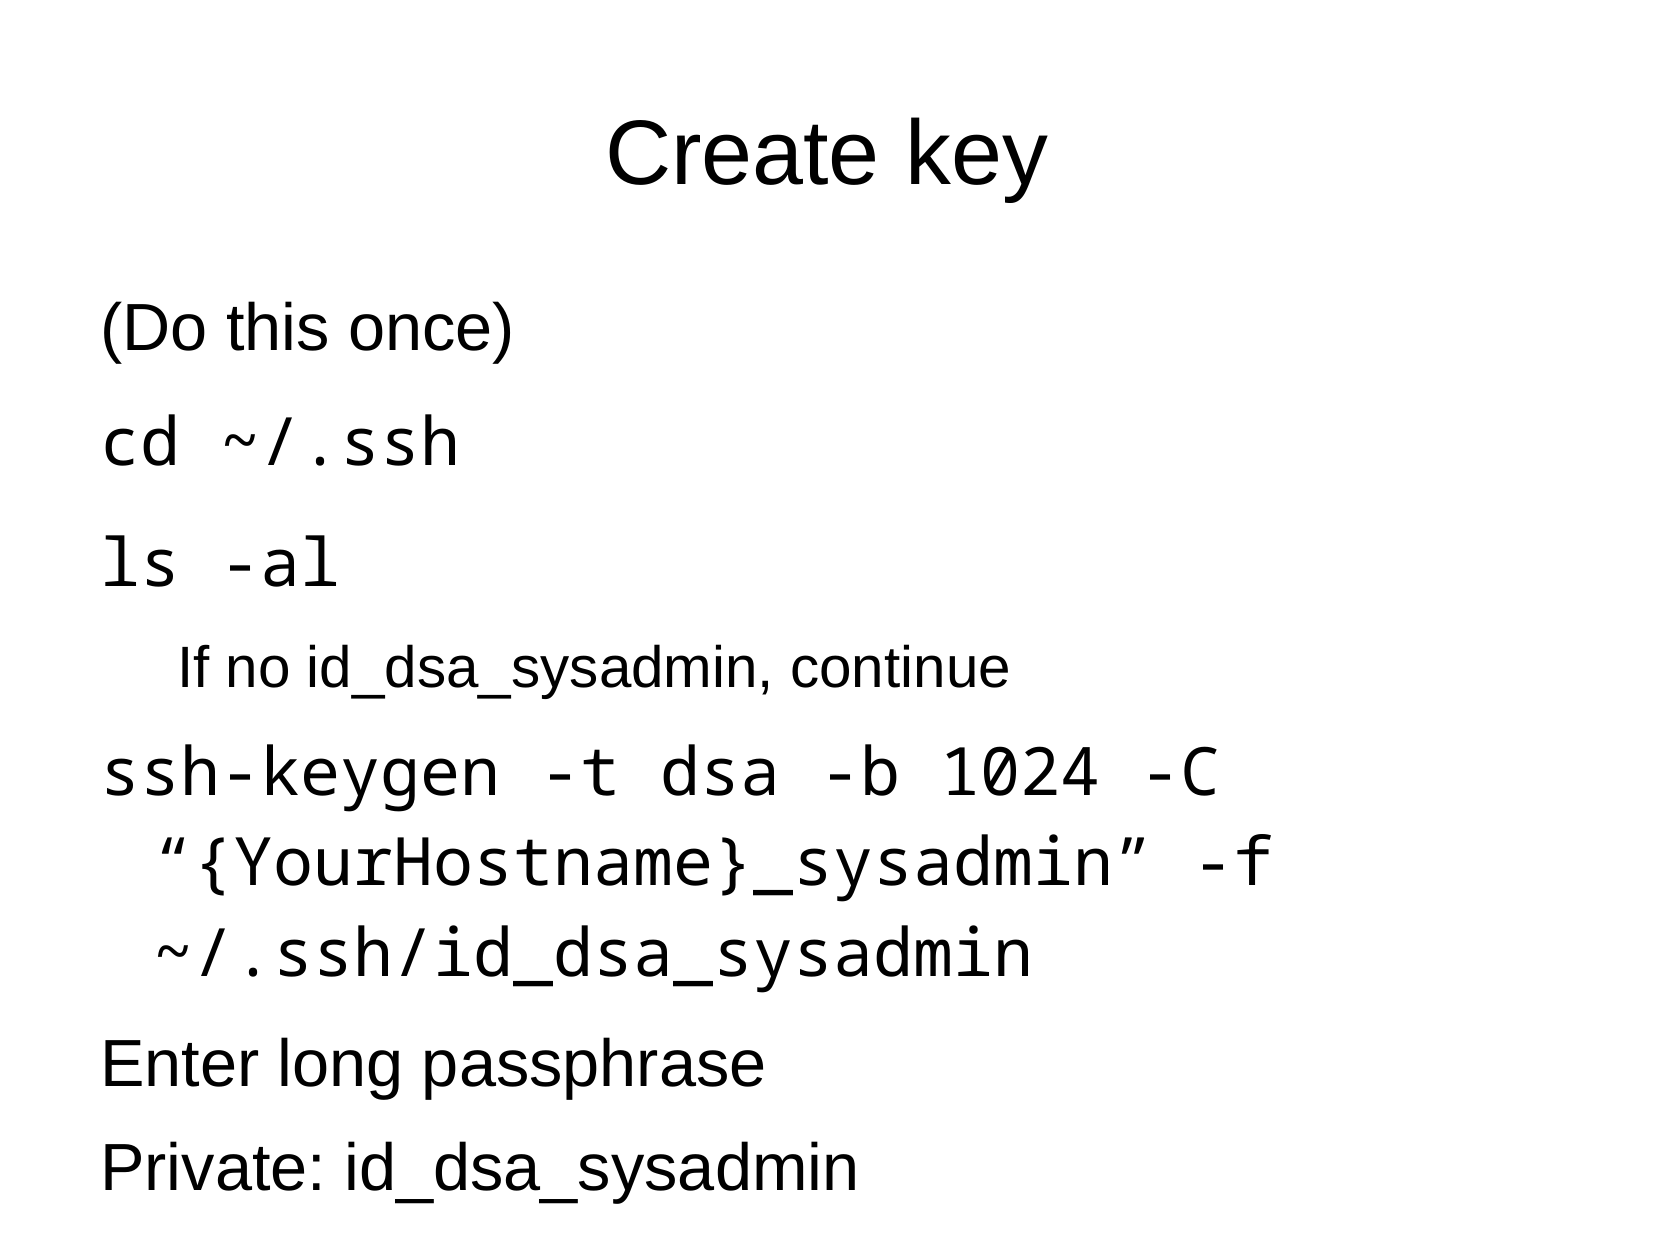

# Create key
(Do this once)
cd ~/.ssh
ls -al
If no id_dsa_sysadmin, continue
ssh-keygen -t dsa -b 1024 -C “{YourHostname}_sysadmin” -f ~/.ssh/id_dsa_sysadmin
Enter long passphrase
Private: id_dsa_sysadmin
Public: id_dsa_sysadmin.pub